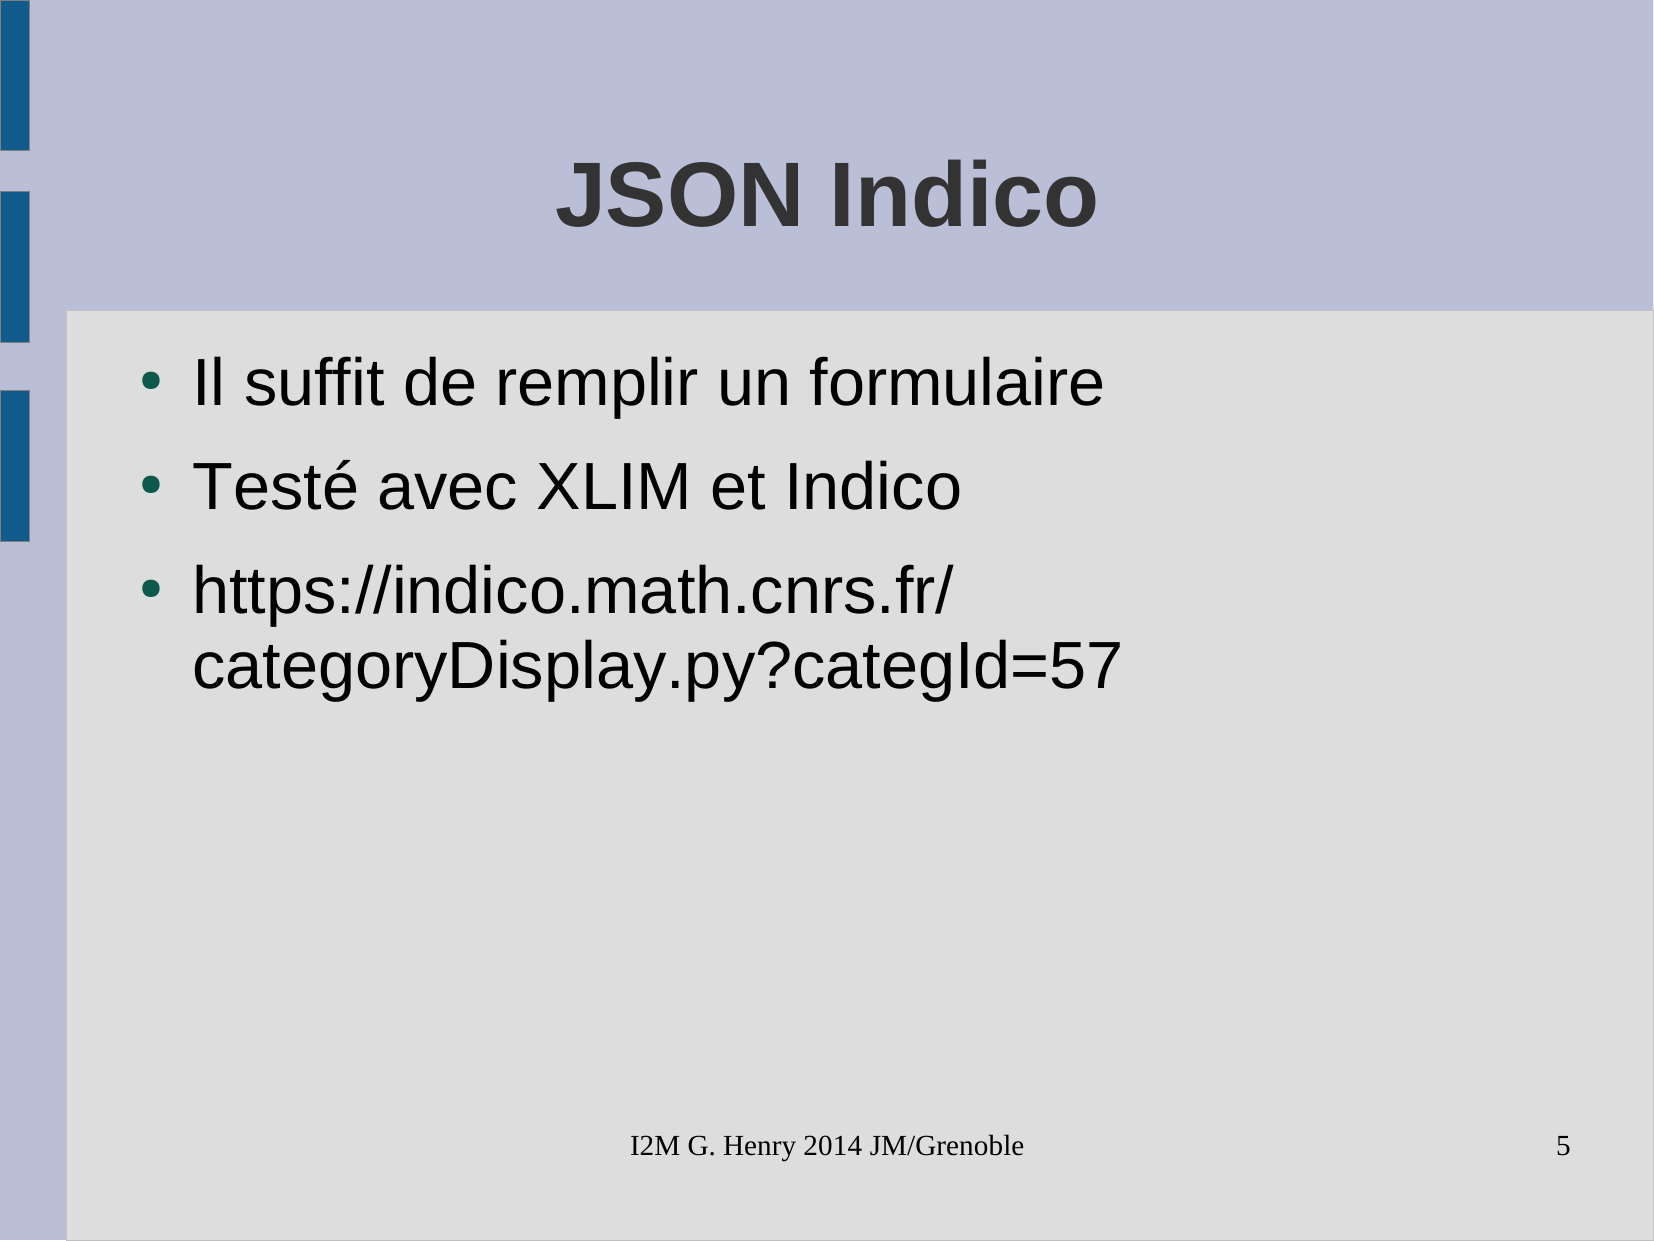

# JSON Indico
Il suffit de remplir un formulaire
Testé avec XLIM et Indico
https://indico.math.cnrs.fr/categoryDisplay.py?categId=57
I2M G. Henry 2014 JM/Grenoble
5